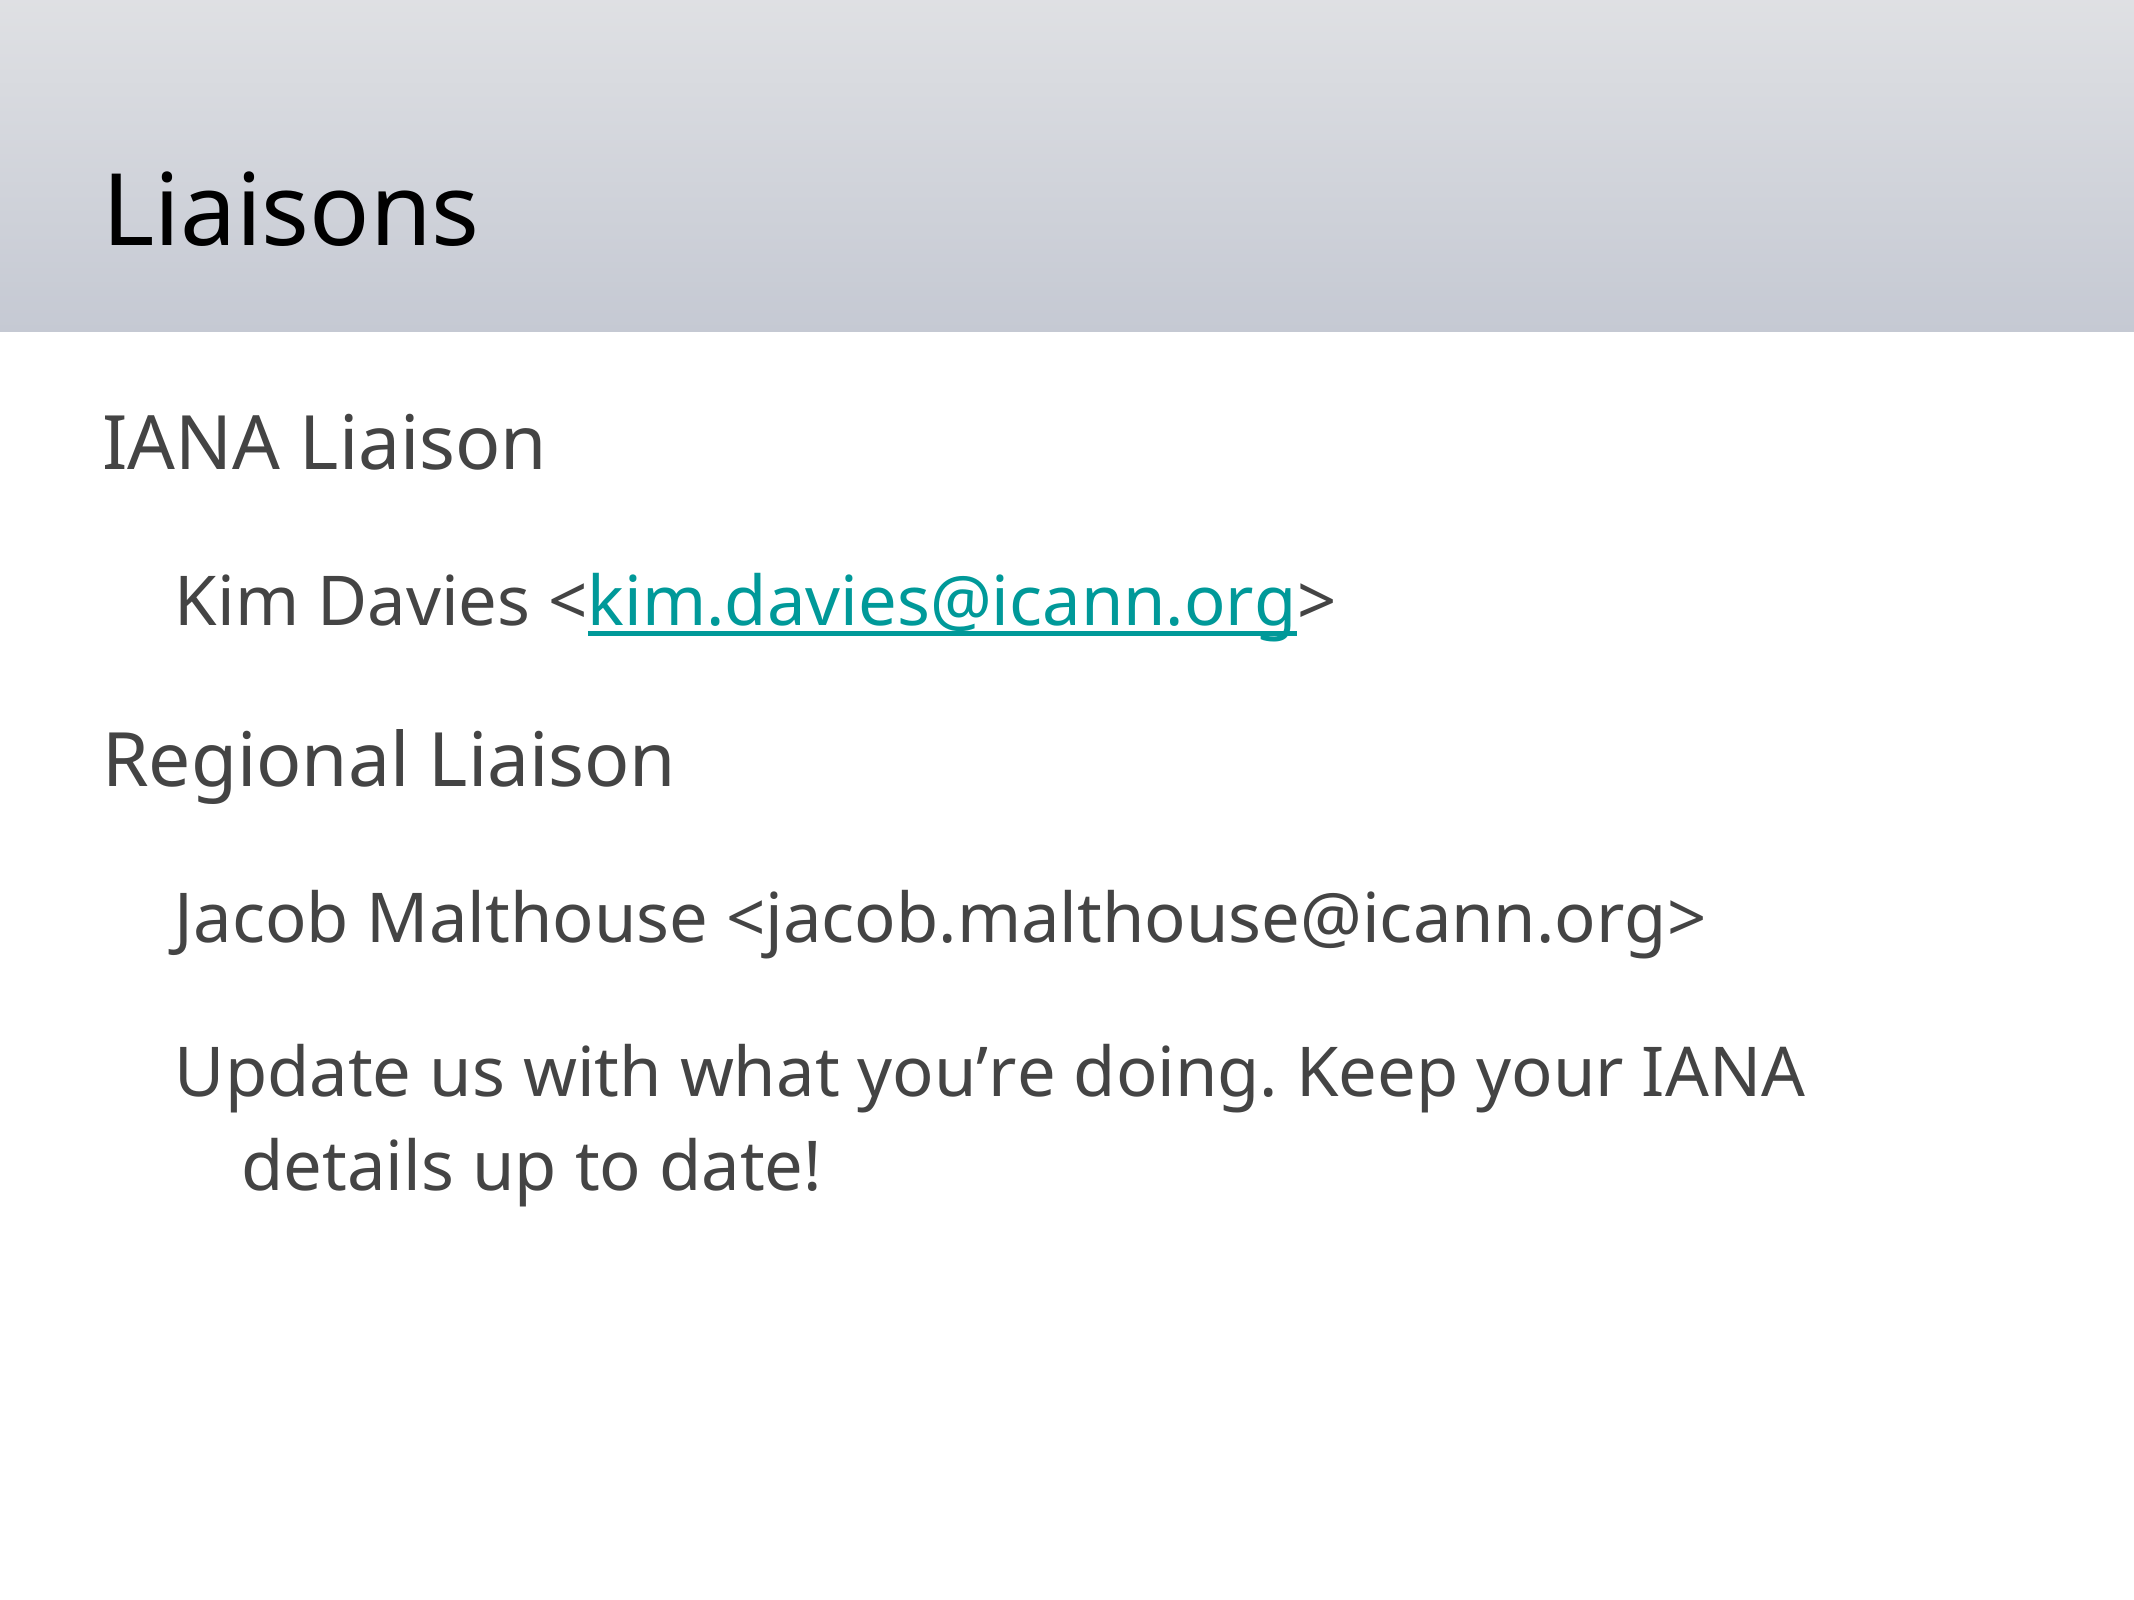

# Liaisons
IANA Liaison
Kim Davies <kim.davies@icann.org>
Regional Liaison
Jacob Malthouse <jacob.malthouse@icann.org>
Update us with what you’re doing. Keep your IANA details up to date!